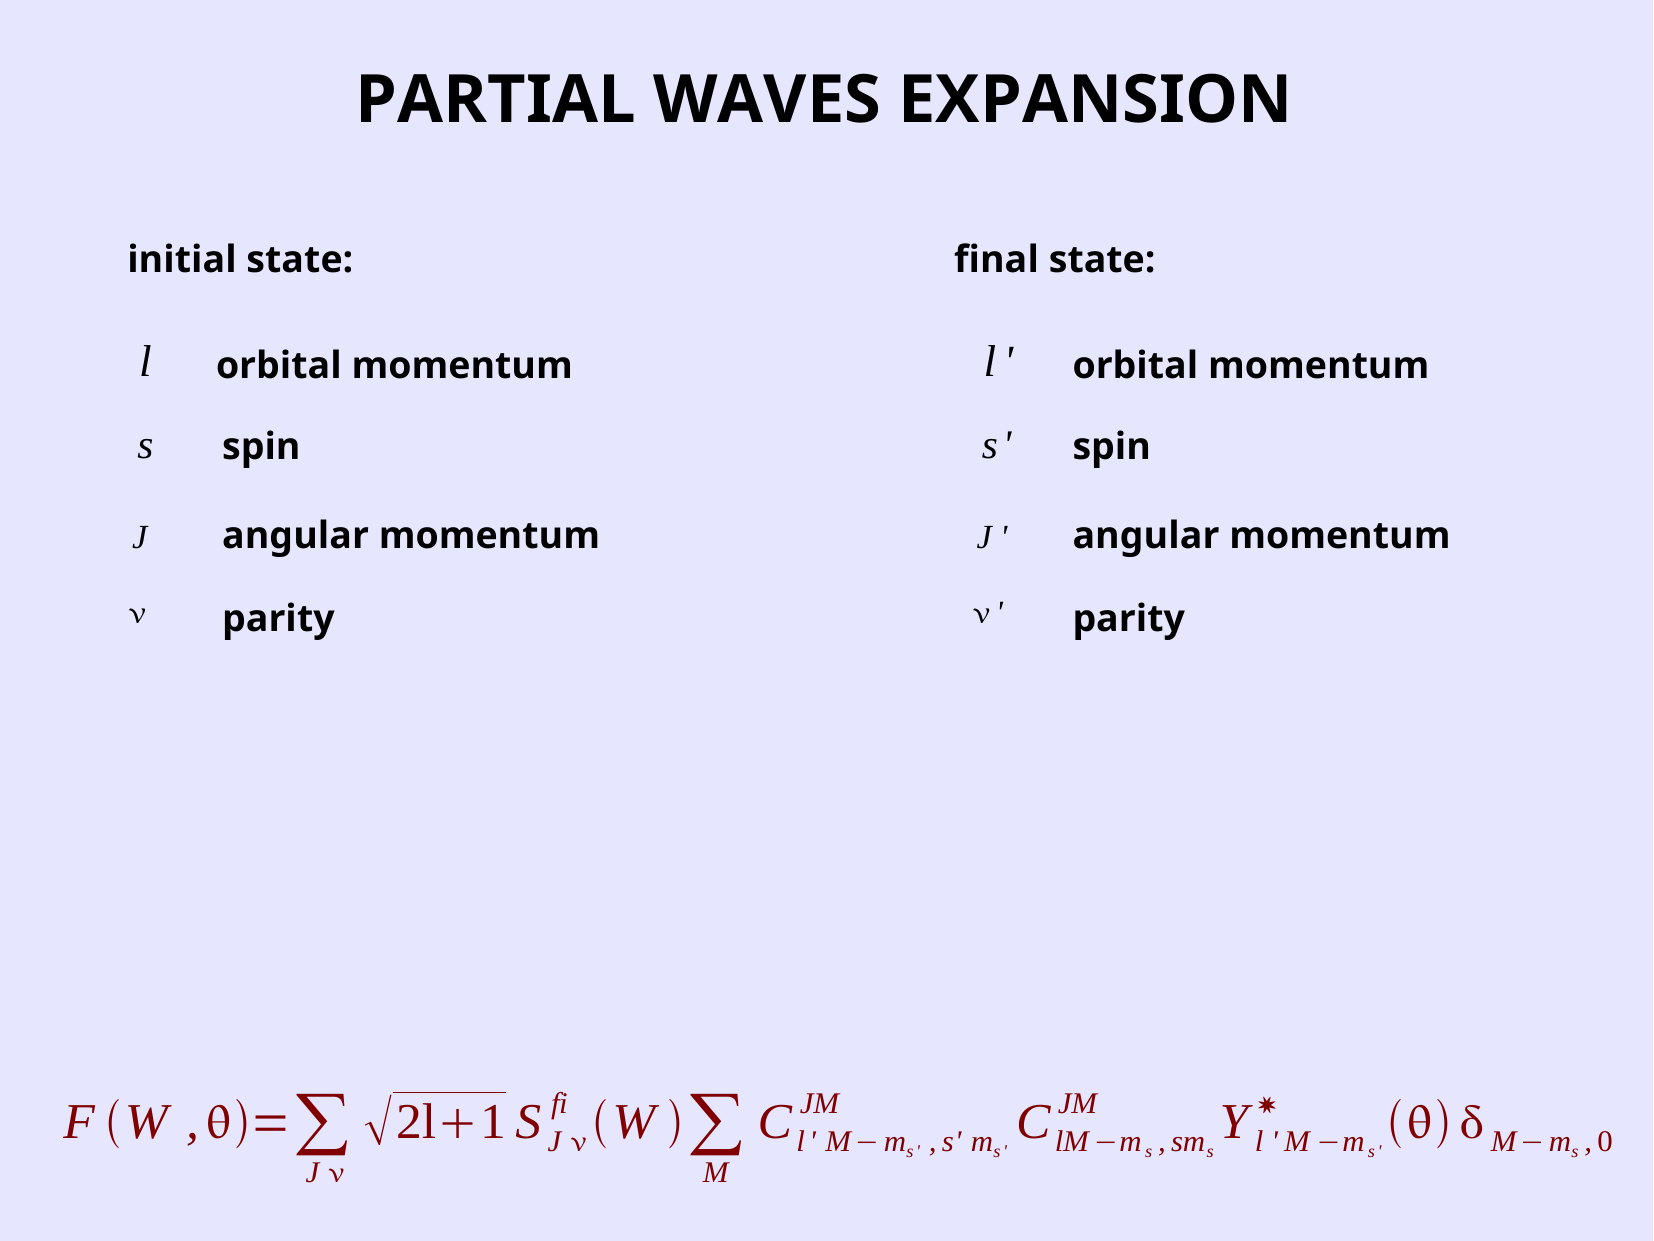

PARTIAL WAVES EXPANSION
initial state:
orbital momentum
spin
spin
angular momentum
angular momentum
parity
parity
final state:
orbital momentum